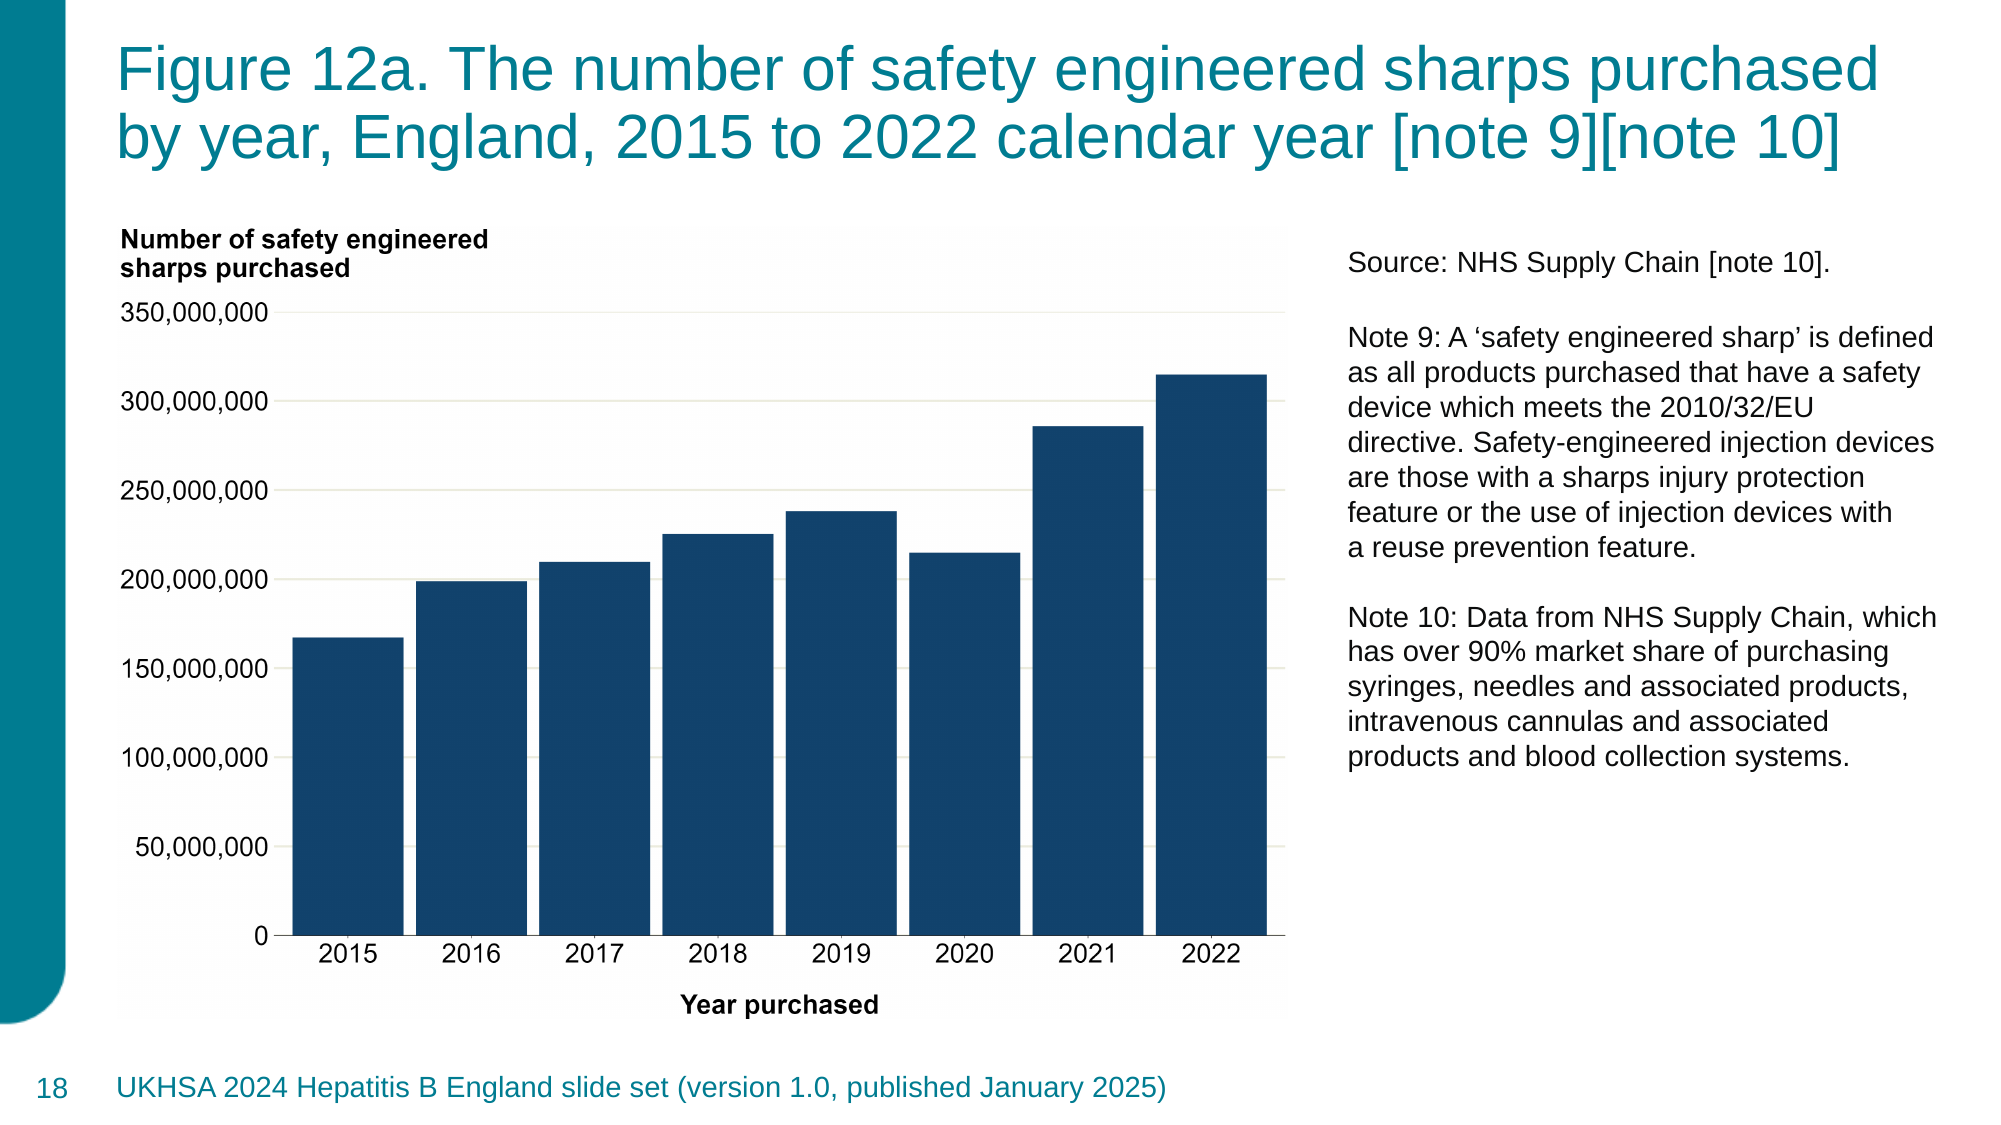

# Figure 12a. The number of safety engineered sharps purchased by year, England, 2015 to 2022 calendar year [note 9][note 10]
Source: NHS Supply Chain [note 10].
Note 9: A ‘safety engineered sharp’ is defined as all products purchased that have a safety device which meets the 2010/32/EU directive. Safety-engineered injection devices are those with a sharps injury protection feature or the use of injection devices with a reuse prevention feature.
Note 10: Data from NHS Supply Chain, which has over 90% market share of purchasing syringes, needles and associated products, intravenous cannulas and associated products and blood collection systems.
18
UKHSA 2024 Hepatitis B England slide set (version 1.0, published January 2025)